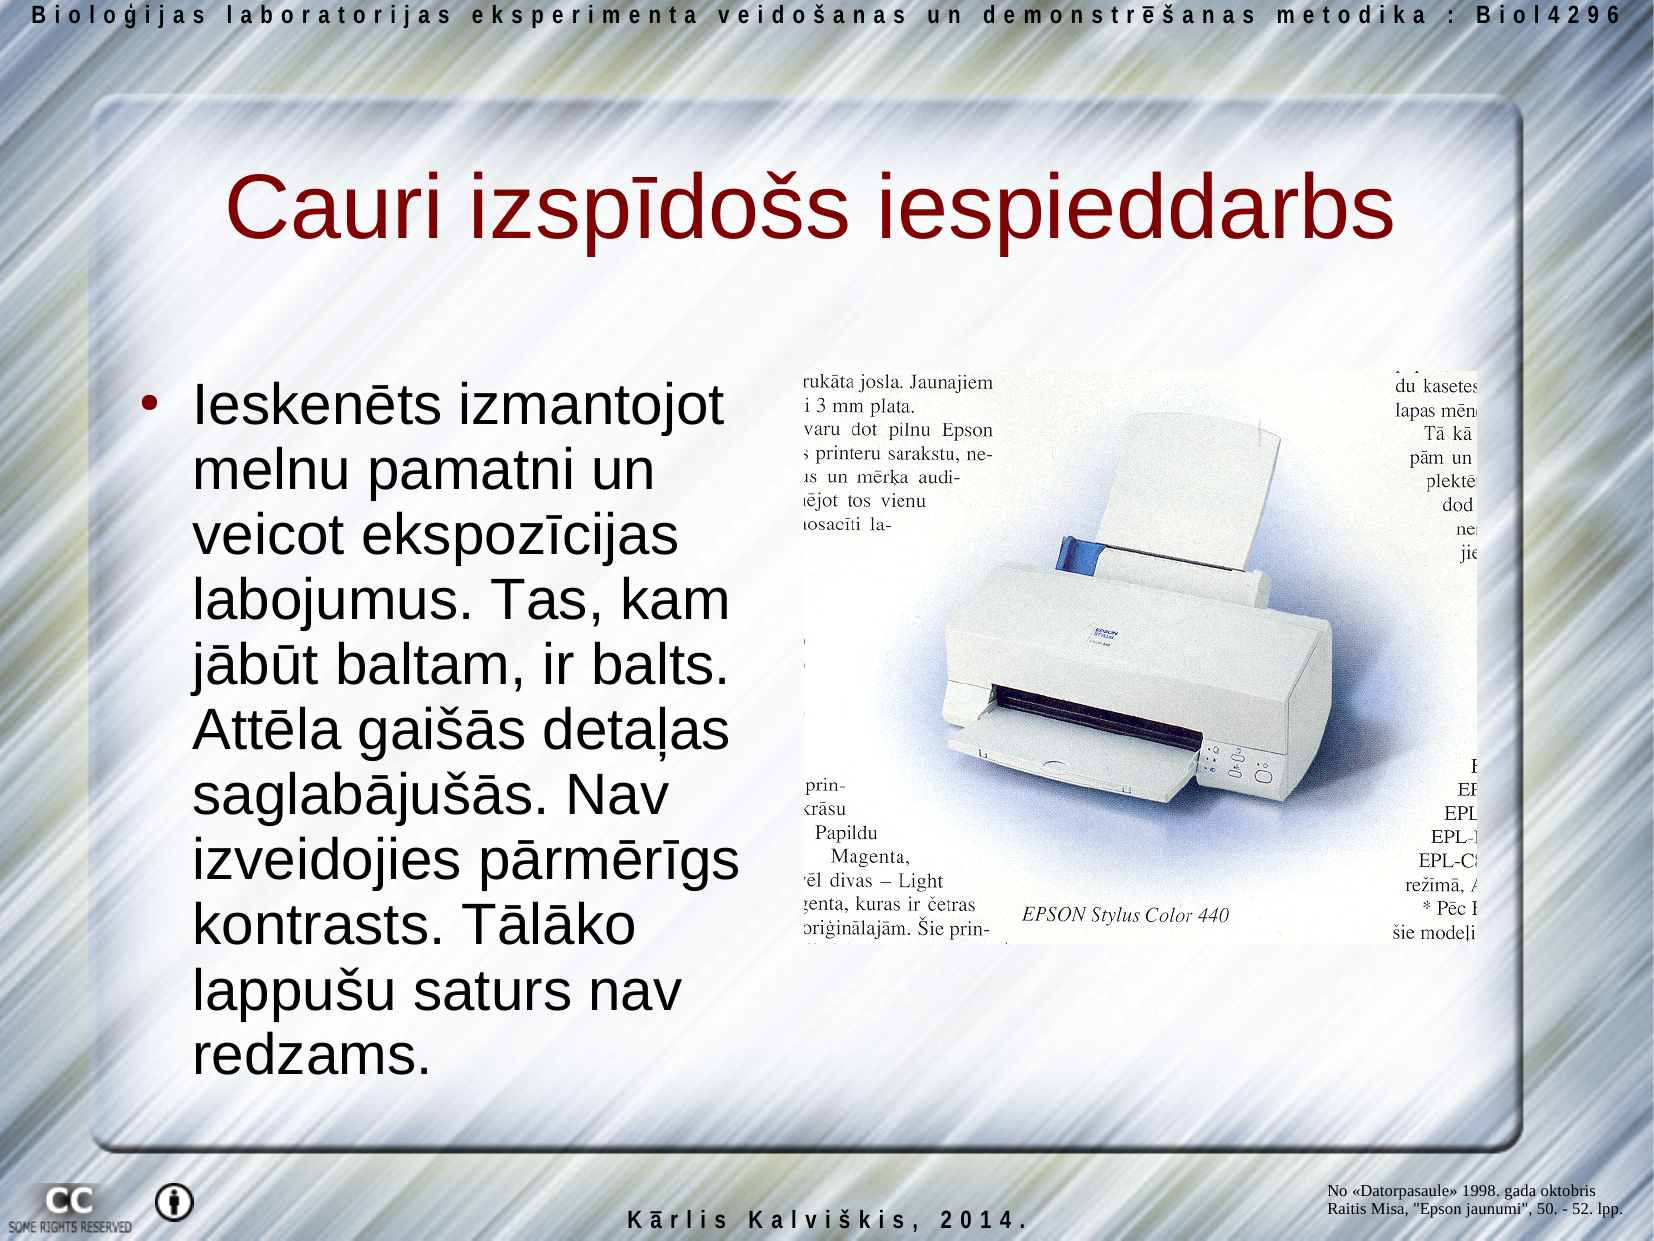

# Cauri izspīdošs iespieddarbs
Ieskenēts izmantojot melnu pamatni un veicot ekspozīcijas labojumus. Tas, kam jābūt baltam, ir balts. Attēla gaišās detaļas saglabājušās. Nav izveidojies pārmērīgs kontrasts. Tālāko lappušu saturs nav redzams.
No «Datorpasaule» 1998. gada oktobris
Raitis Misa, "Epson jaunumi", 50. - 52. lpp.